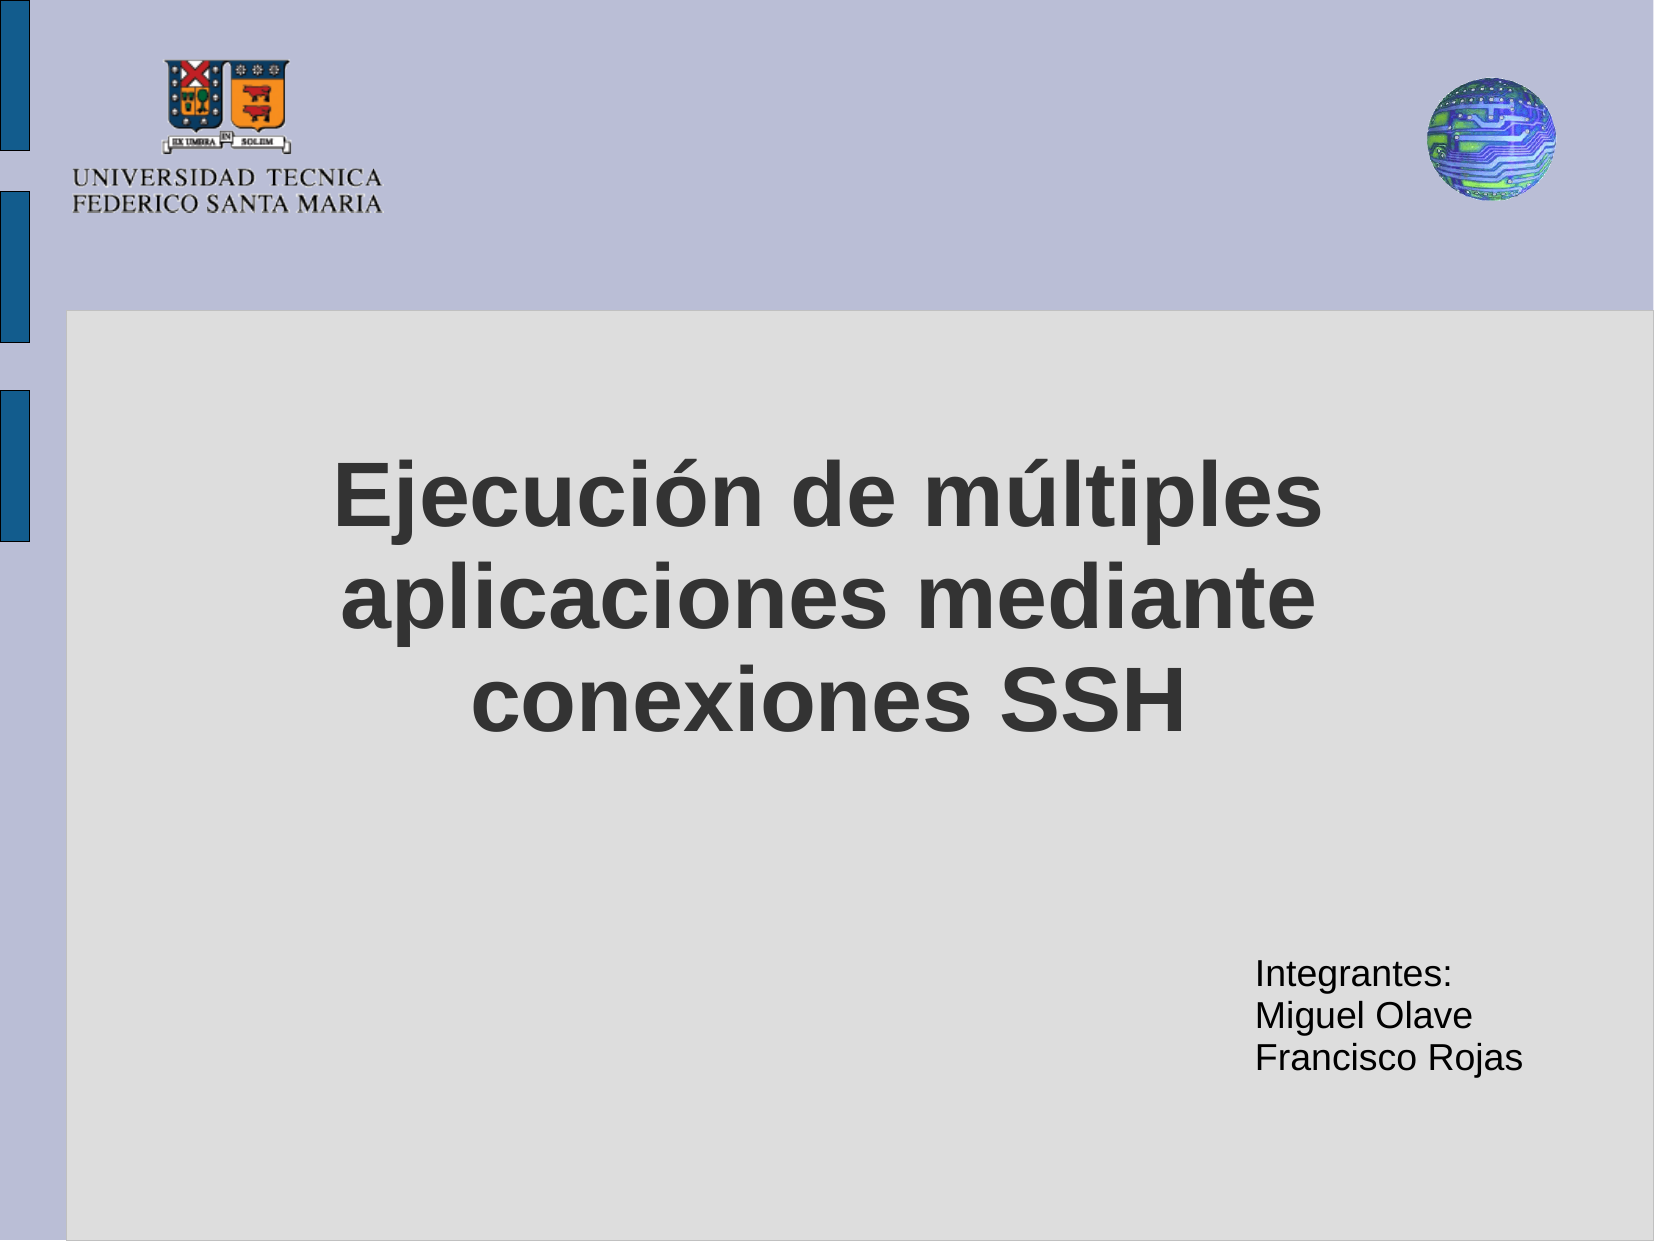

# Ejecución de múltiples aplicaciones mediante conexiones SSH
Integrantes:
Miguel Olave
Francisco Rojas